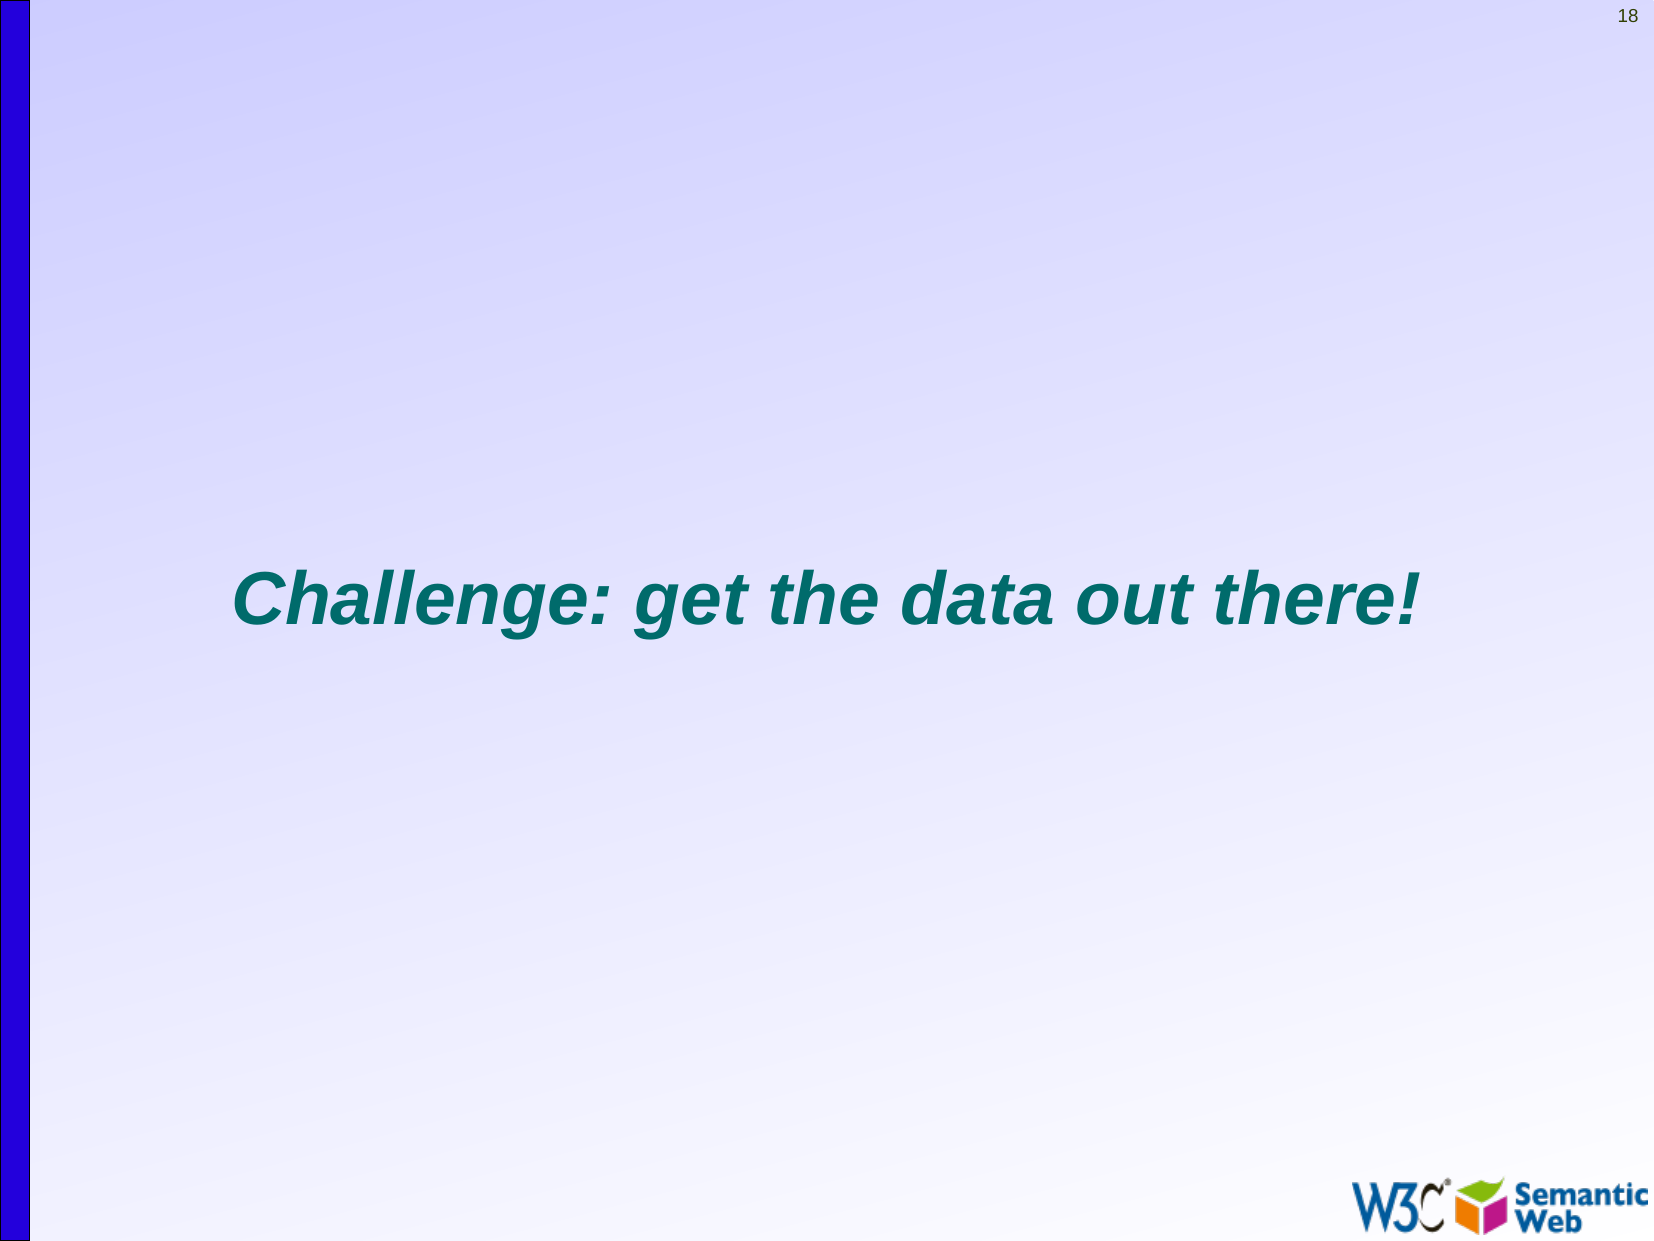

# Challenge: get the data out there!